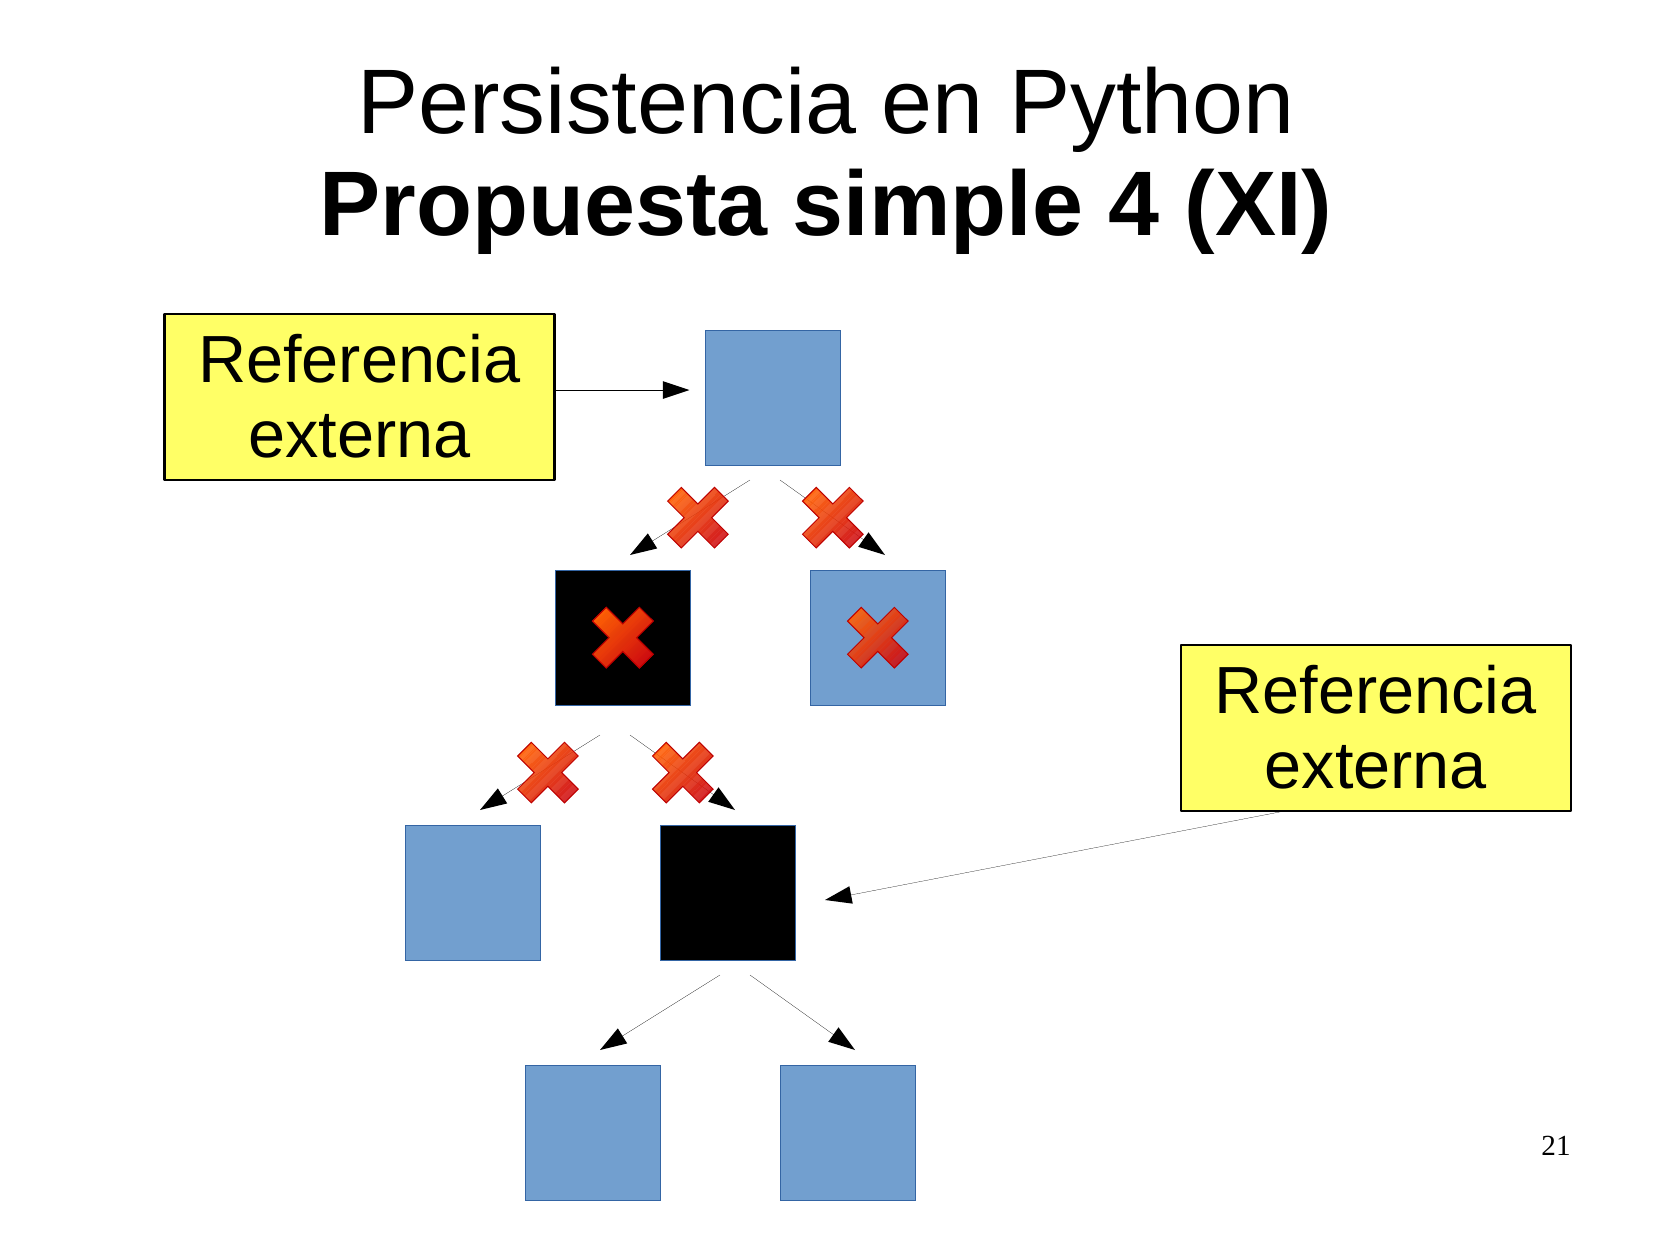

# Persistencia en Python Propuesta simple 4 (XI)
Referencia externa
Referencia externa
21